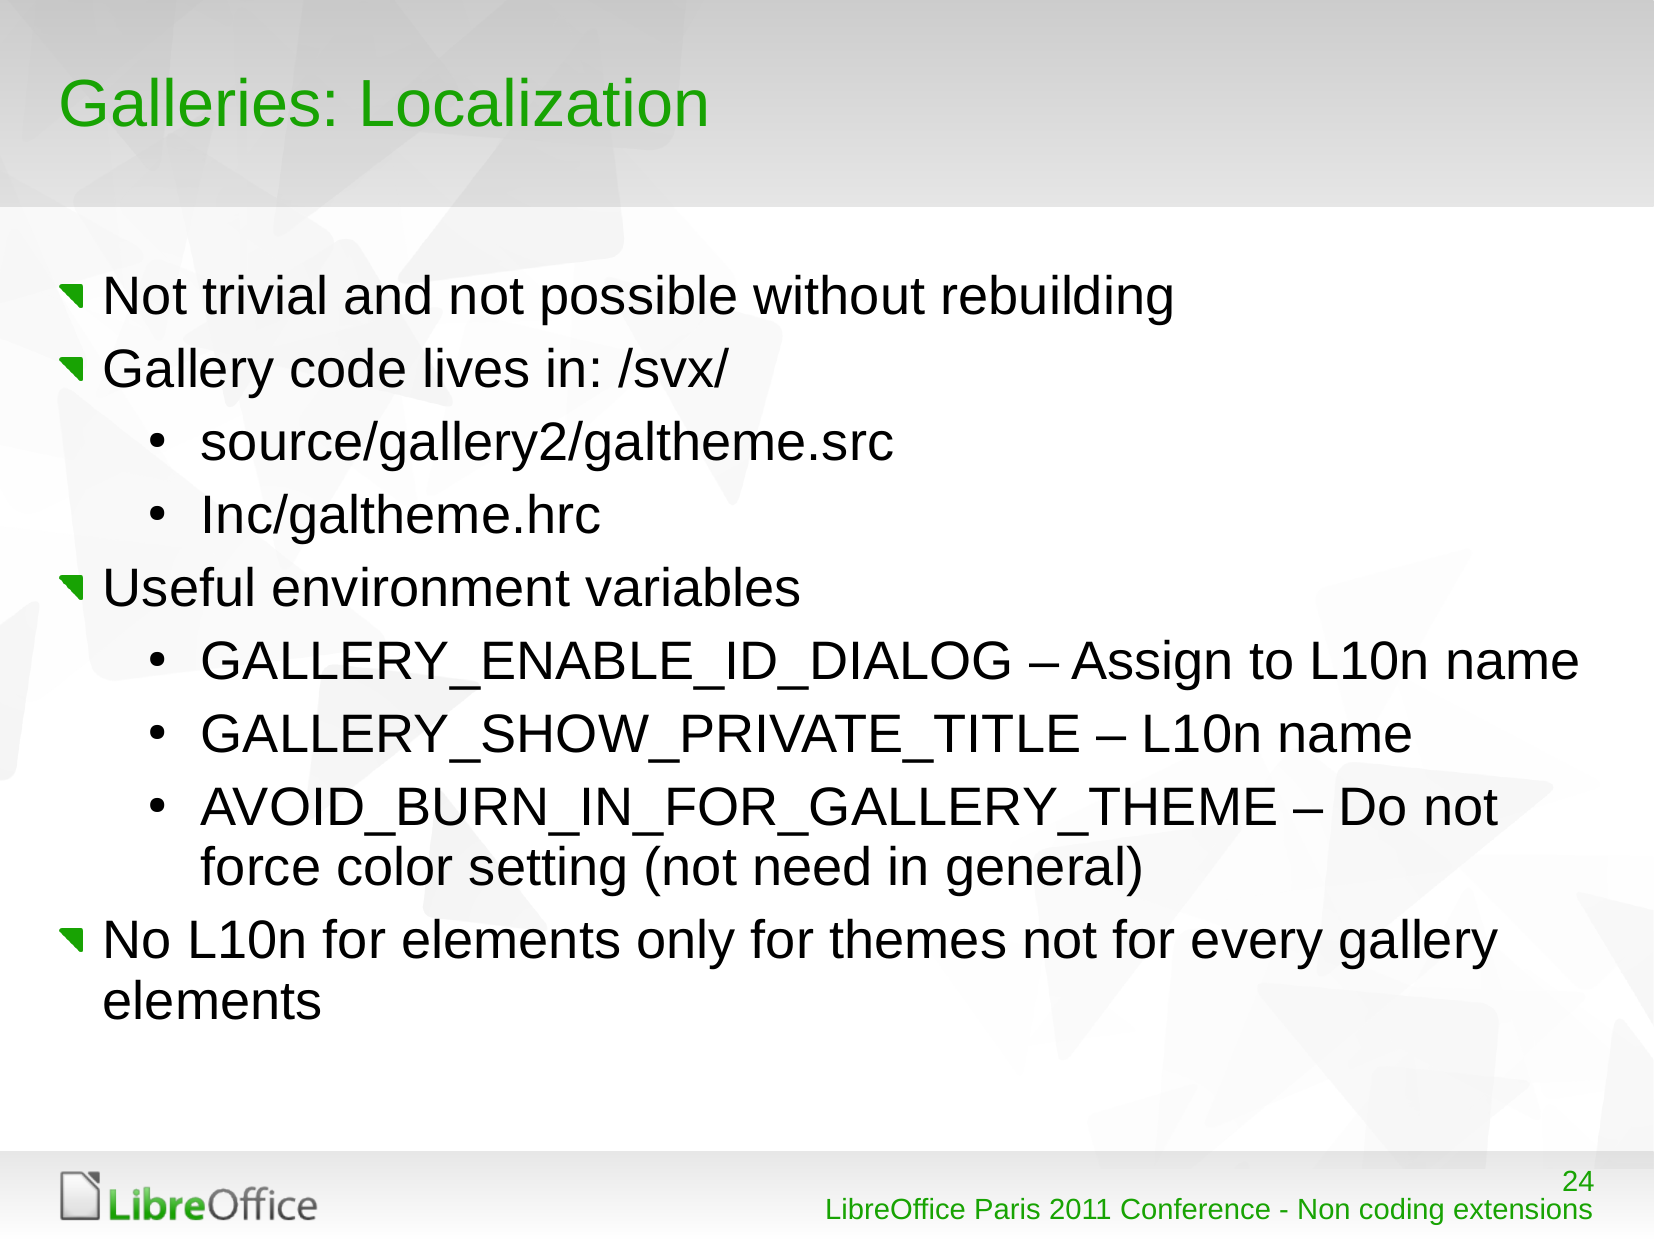

# Galleries: Localization
Not trivial and not possible without rebuilding
Gallery code lives in: /svx/
source/gallery2/galtheme.src
Inc/galtheme.hrc
Useful environment variables
GALLERY_ENABLE_ID_DIALOG – Assign to L10n name
GALLERY_SHOW_PRIVATE_TITLE – L10n name
AVOID_BURN_IN_FOR_GALLERY_THEME – Do not force color setting (not need in general)
No L10n for elements only for themes not for every gallery elements
24
LibreOffice Paris 2011 Conference - Non coding extensions